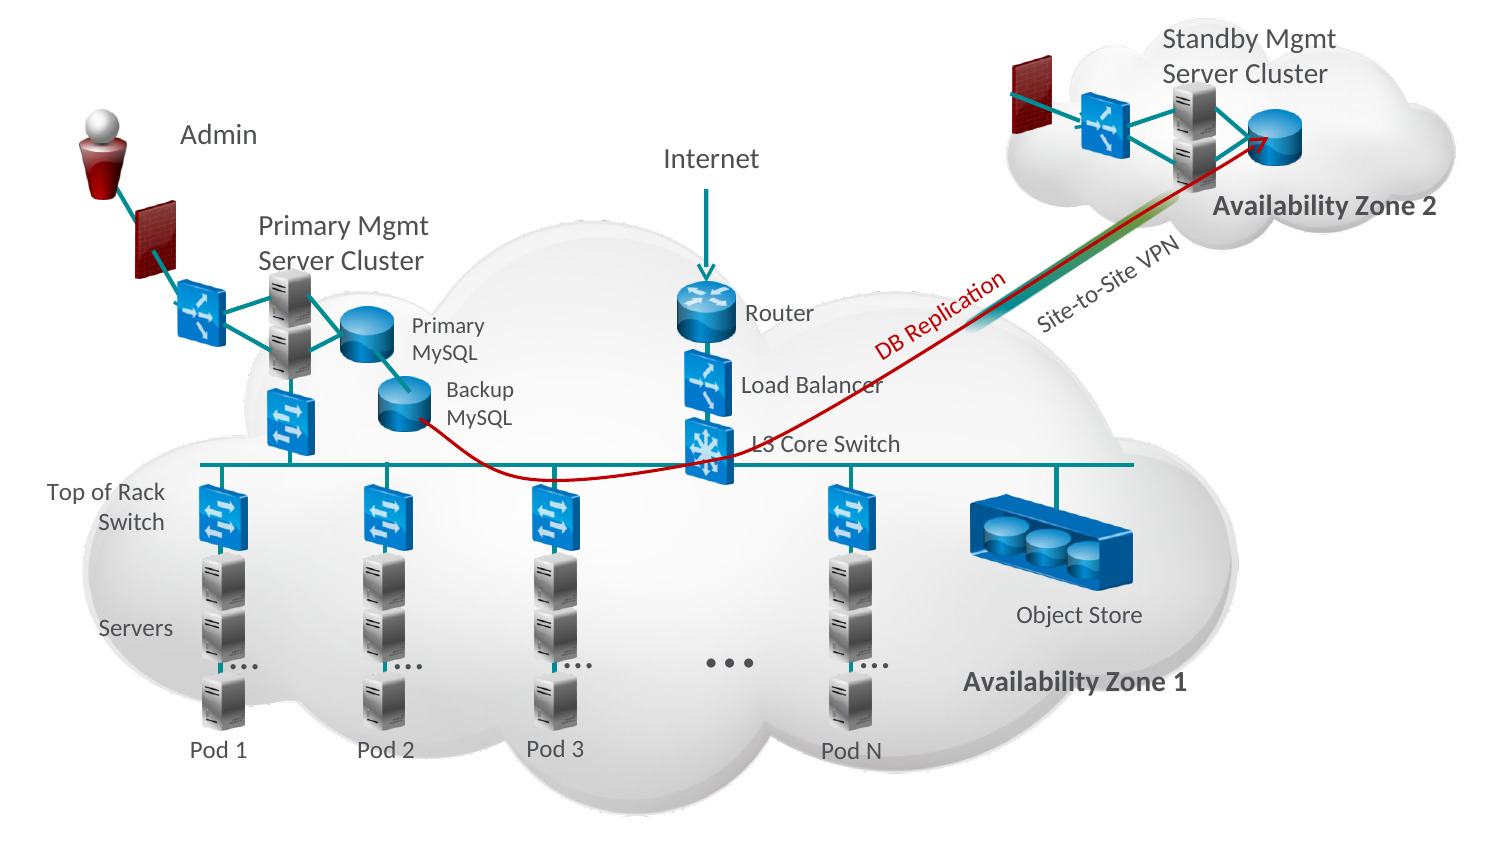

Standby Mgmt Server Cluster
Admin
Internet
DB Replication
Availability Zone 2
Primary Mgmt Server Cluster
Site-to-Site VPN
Router
Primary MySQL
Load Balancer
Backup MySQL
L3 Core Switch
Top of Rack Switch
…
Object Store
Servers
…
…
…
…
Availability Zone 1
Pod 3
Pod 1
Pod 2
Pod N